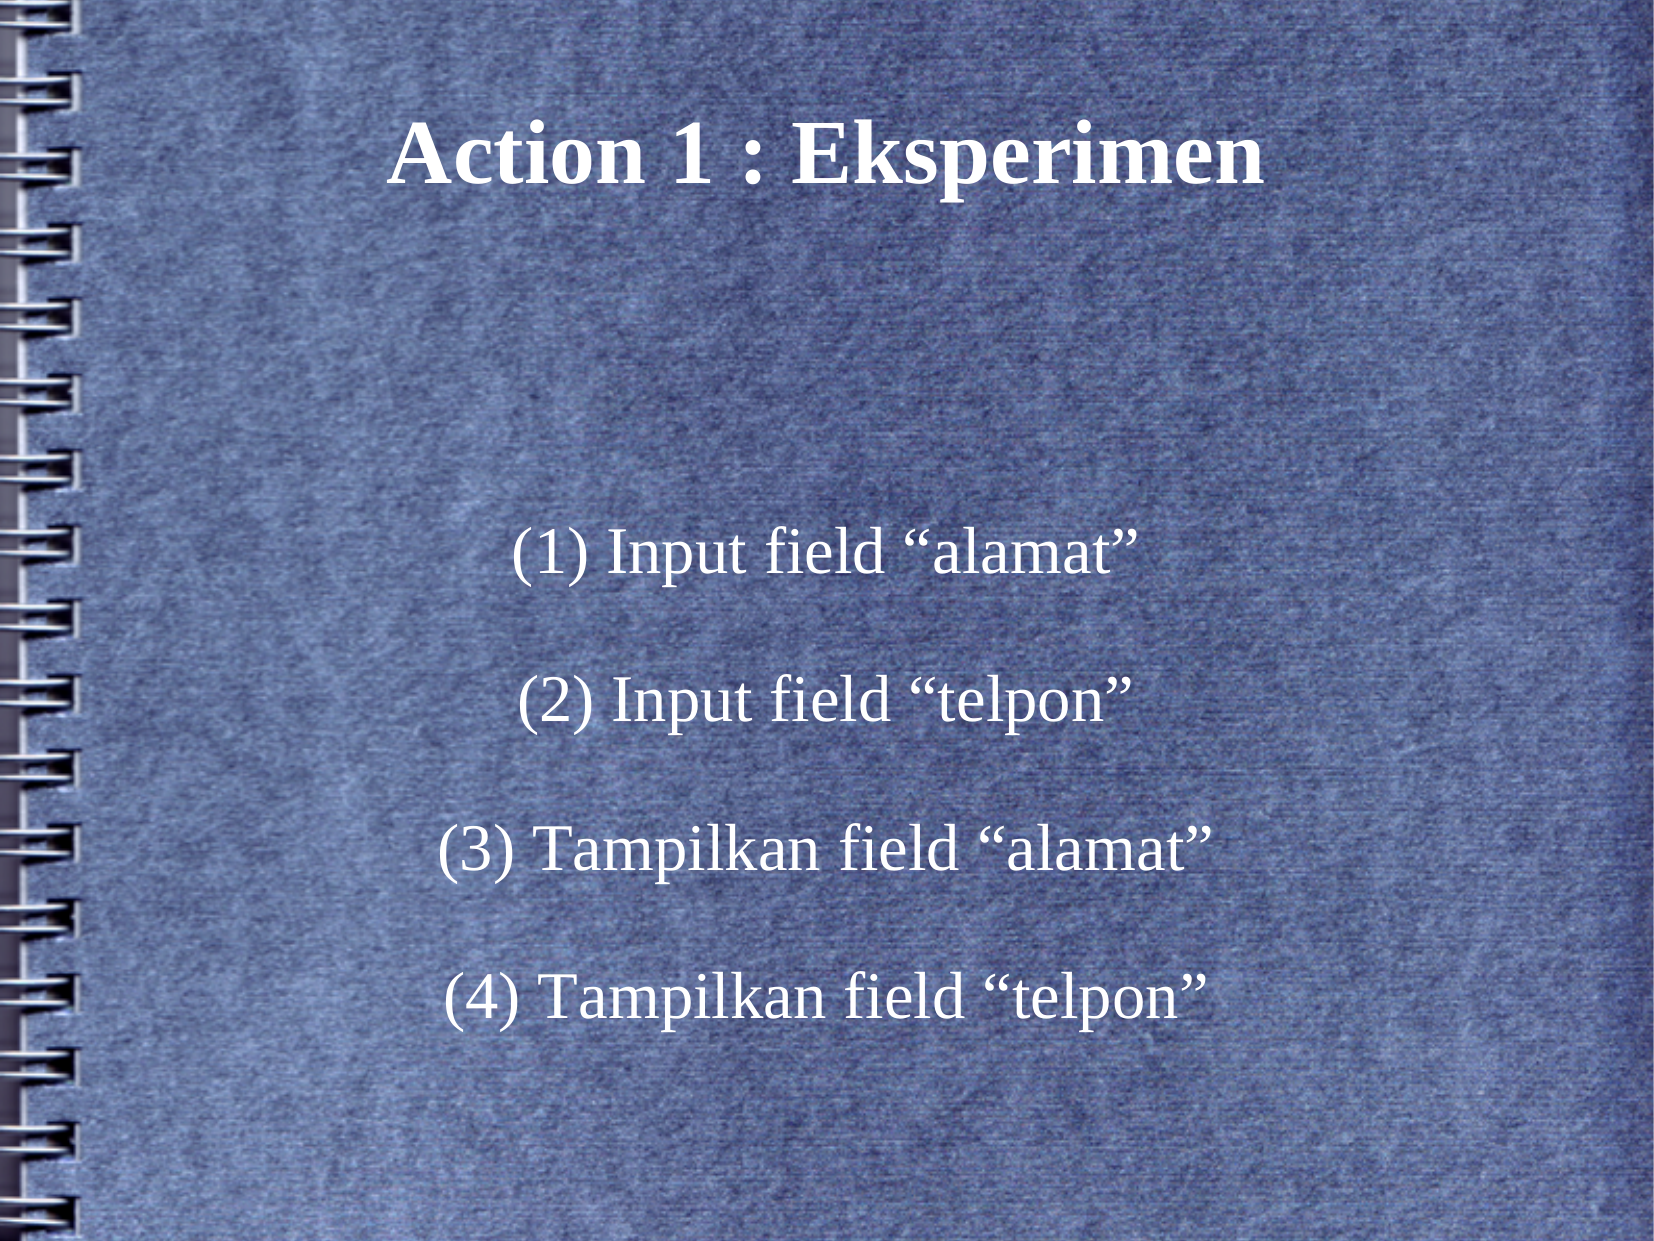

# Action 1 : Eksperimen
(1) Input field “alamat”
(2) Input field “telpon”
(3) Tampilkan field “alamat”
(4) Tampilkan field “telpon”